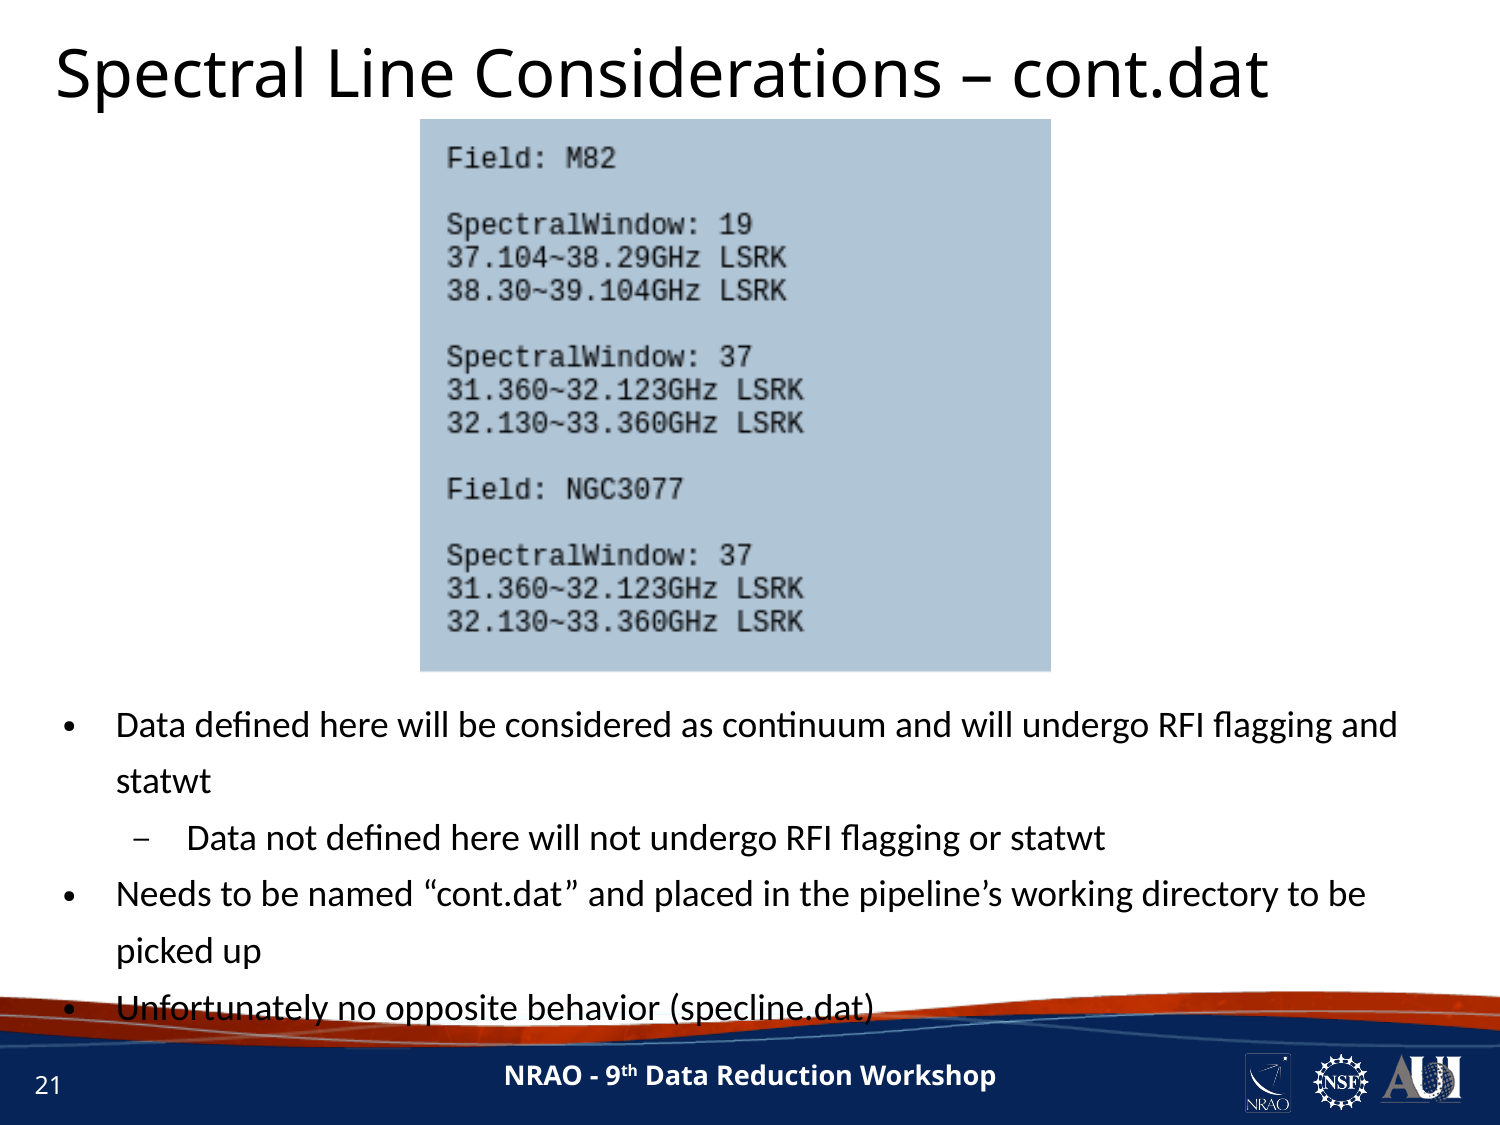

# Spectral Line Considerations – cont.dat
Data defined here will be considered as continuum and will undergo RFI flagging and statwt
Data not defined here will not undergo RFI flagging or statwt
Needs to be named “cont.dat” and placed in the pipeline’s working directory to be picked up
Unfortunately no opposite behavior (specline.dat)